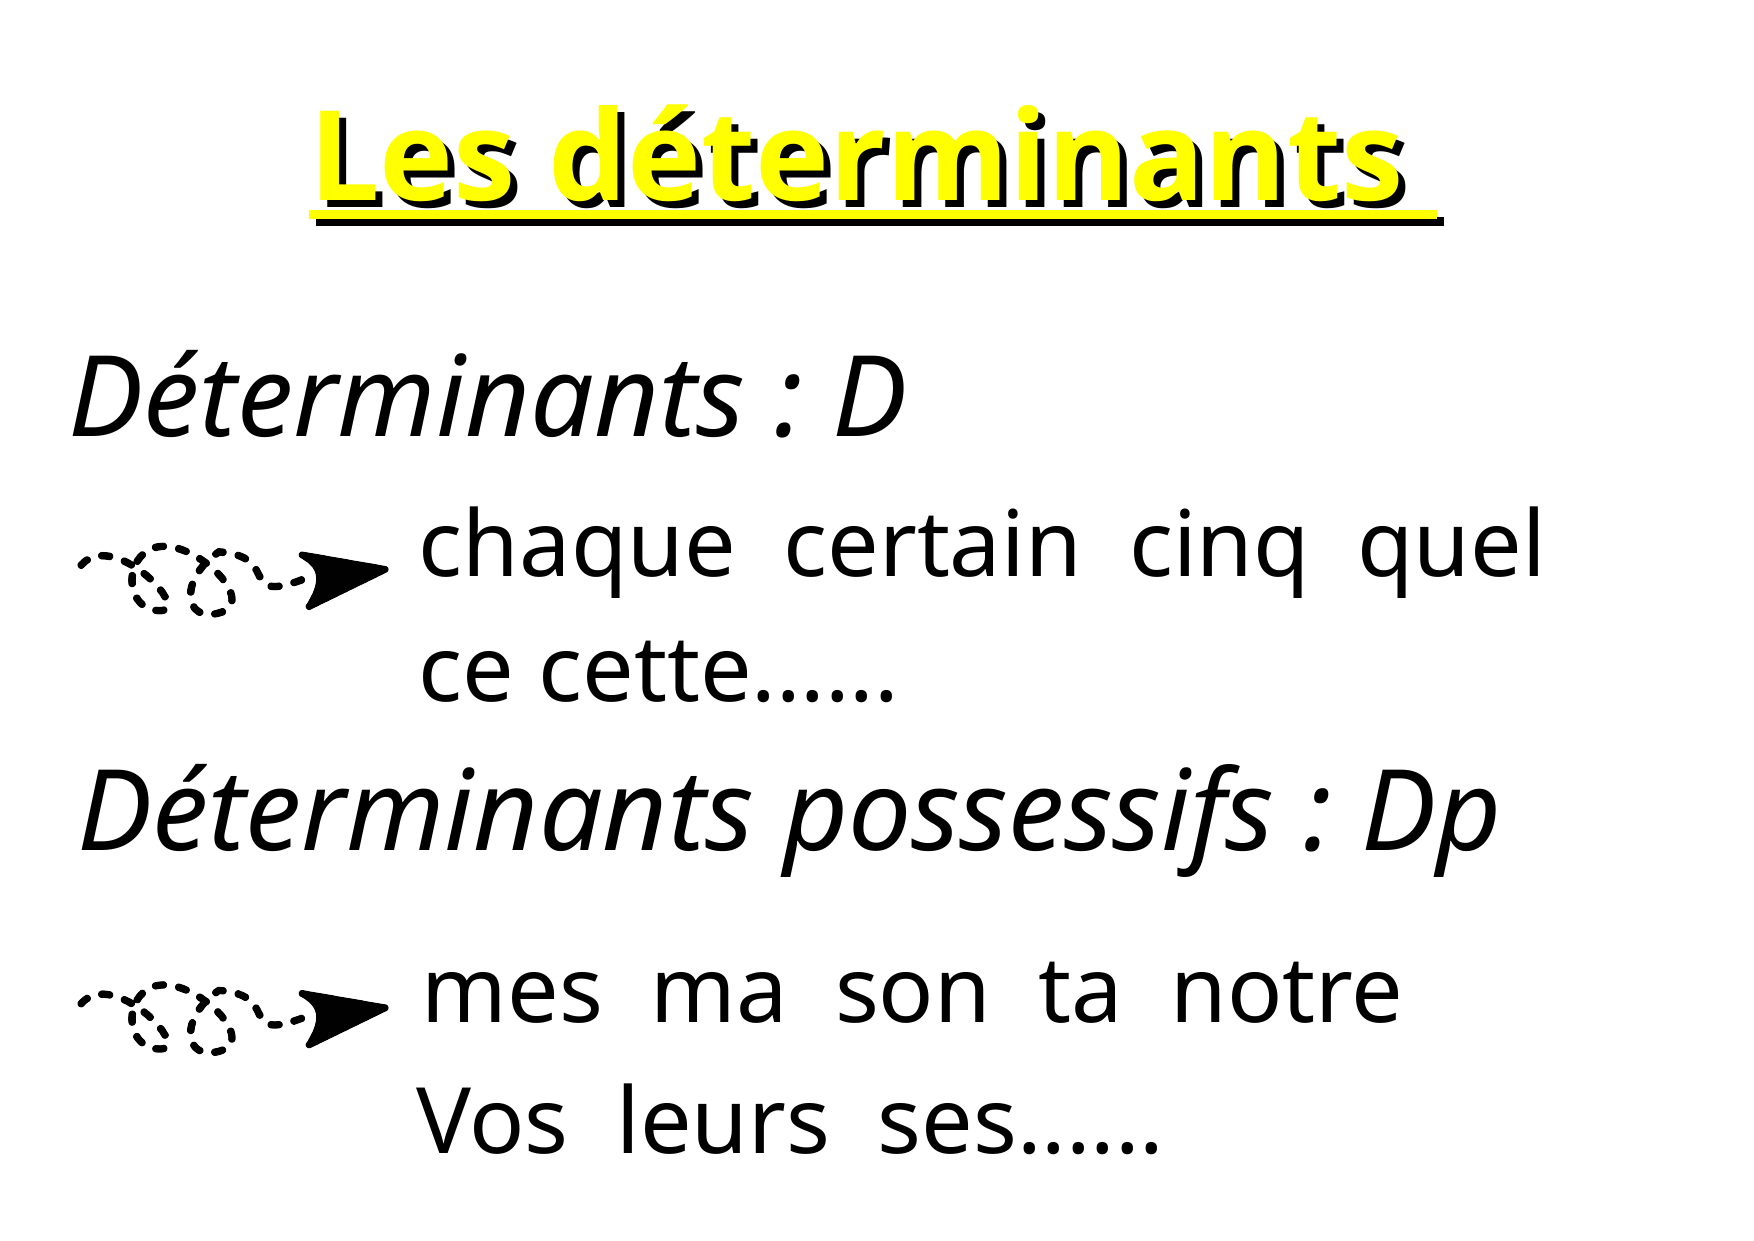

Les déterminants
Déterminants : D
chaque certain cinq quel
ce cette......
Déterminants possessifs : Dp
 mes ma son ta notre
 Vos leurs ses......